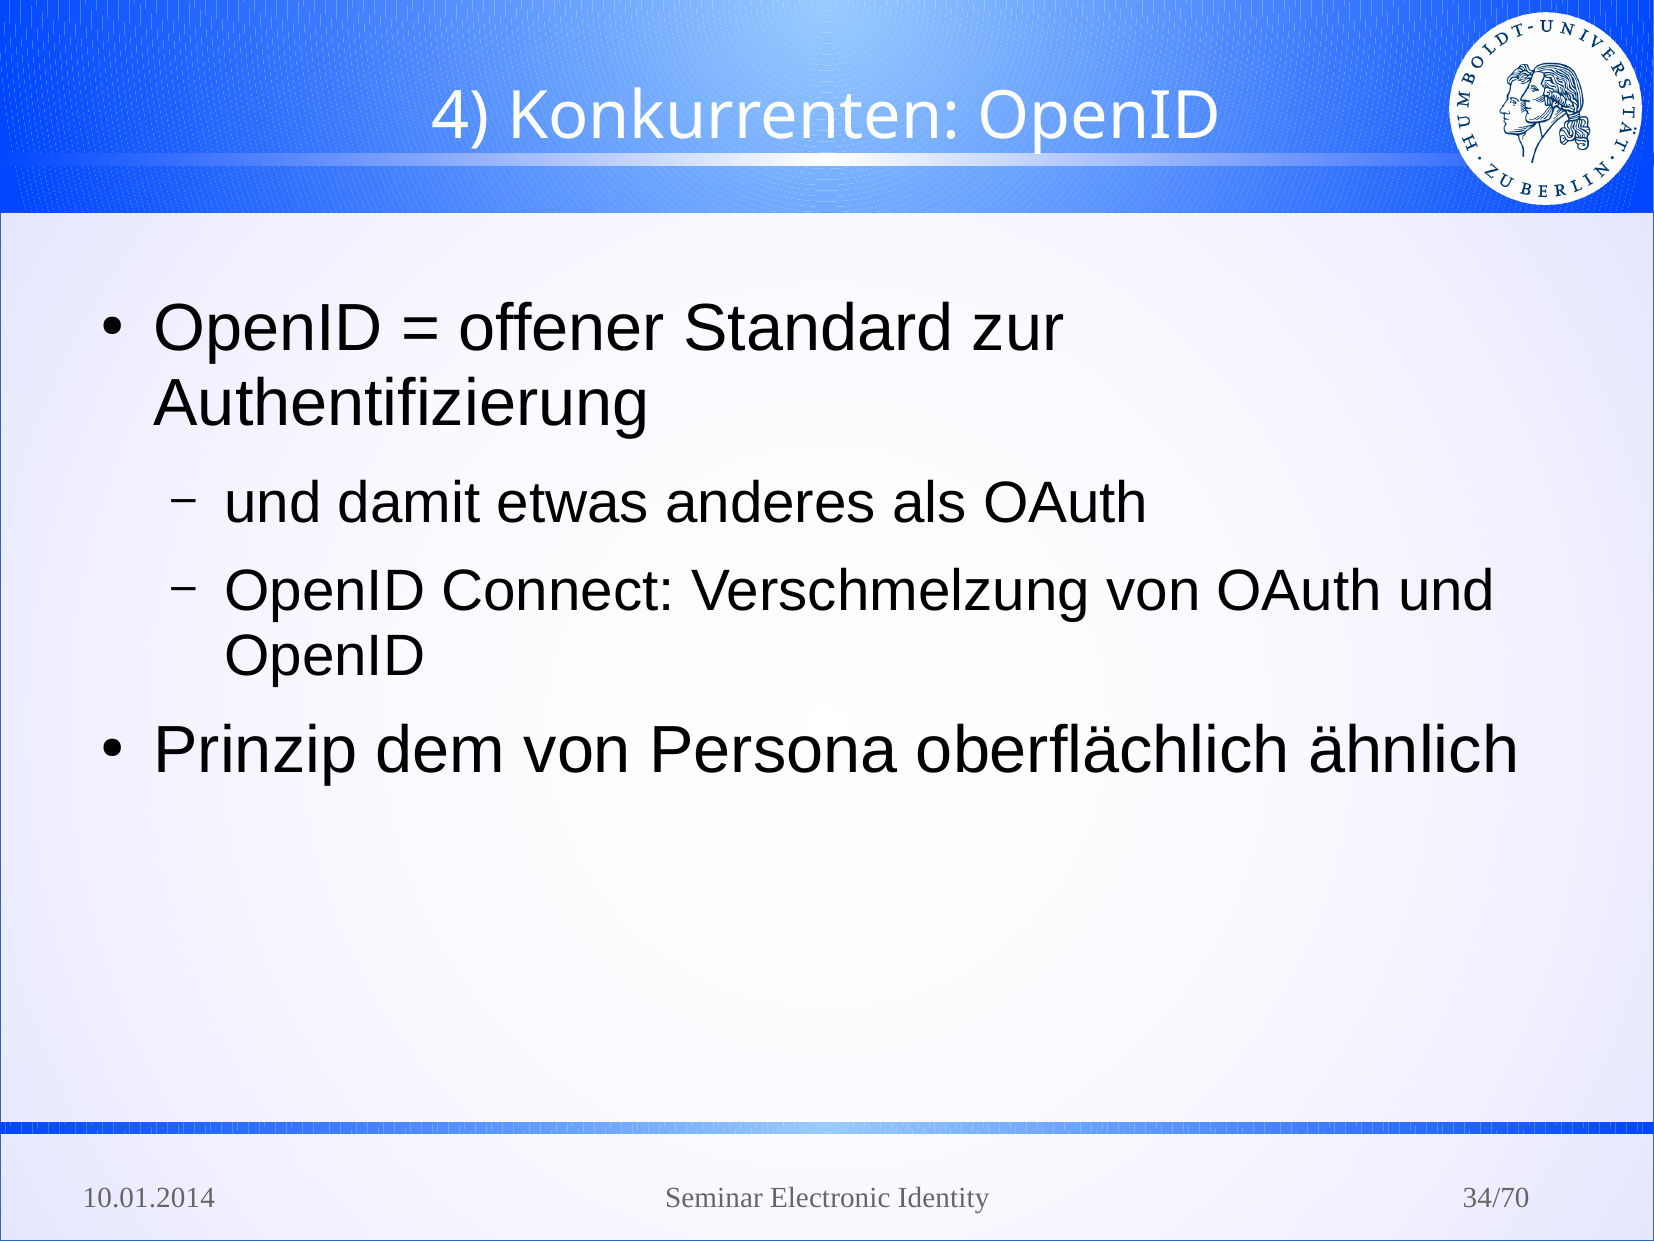

# 4) Konkurrenten: OpenID
OpenID = offener Standard zur Authentifizierung
und damit etwas anderes als OAuth
OpenID Connect: Verschmelzung von OAuth und OpenID
Prinzip dem von Persona oberflächlich ähnlich
10.01.2014
Seminar Electronic Identity